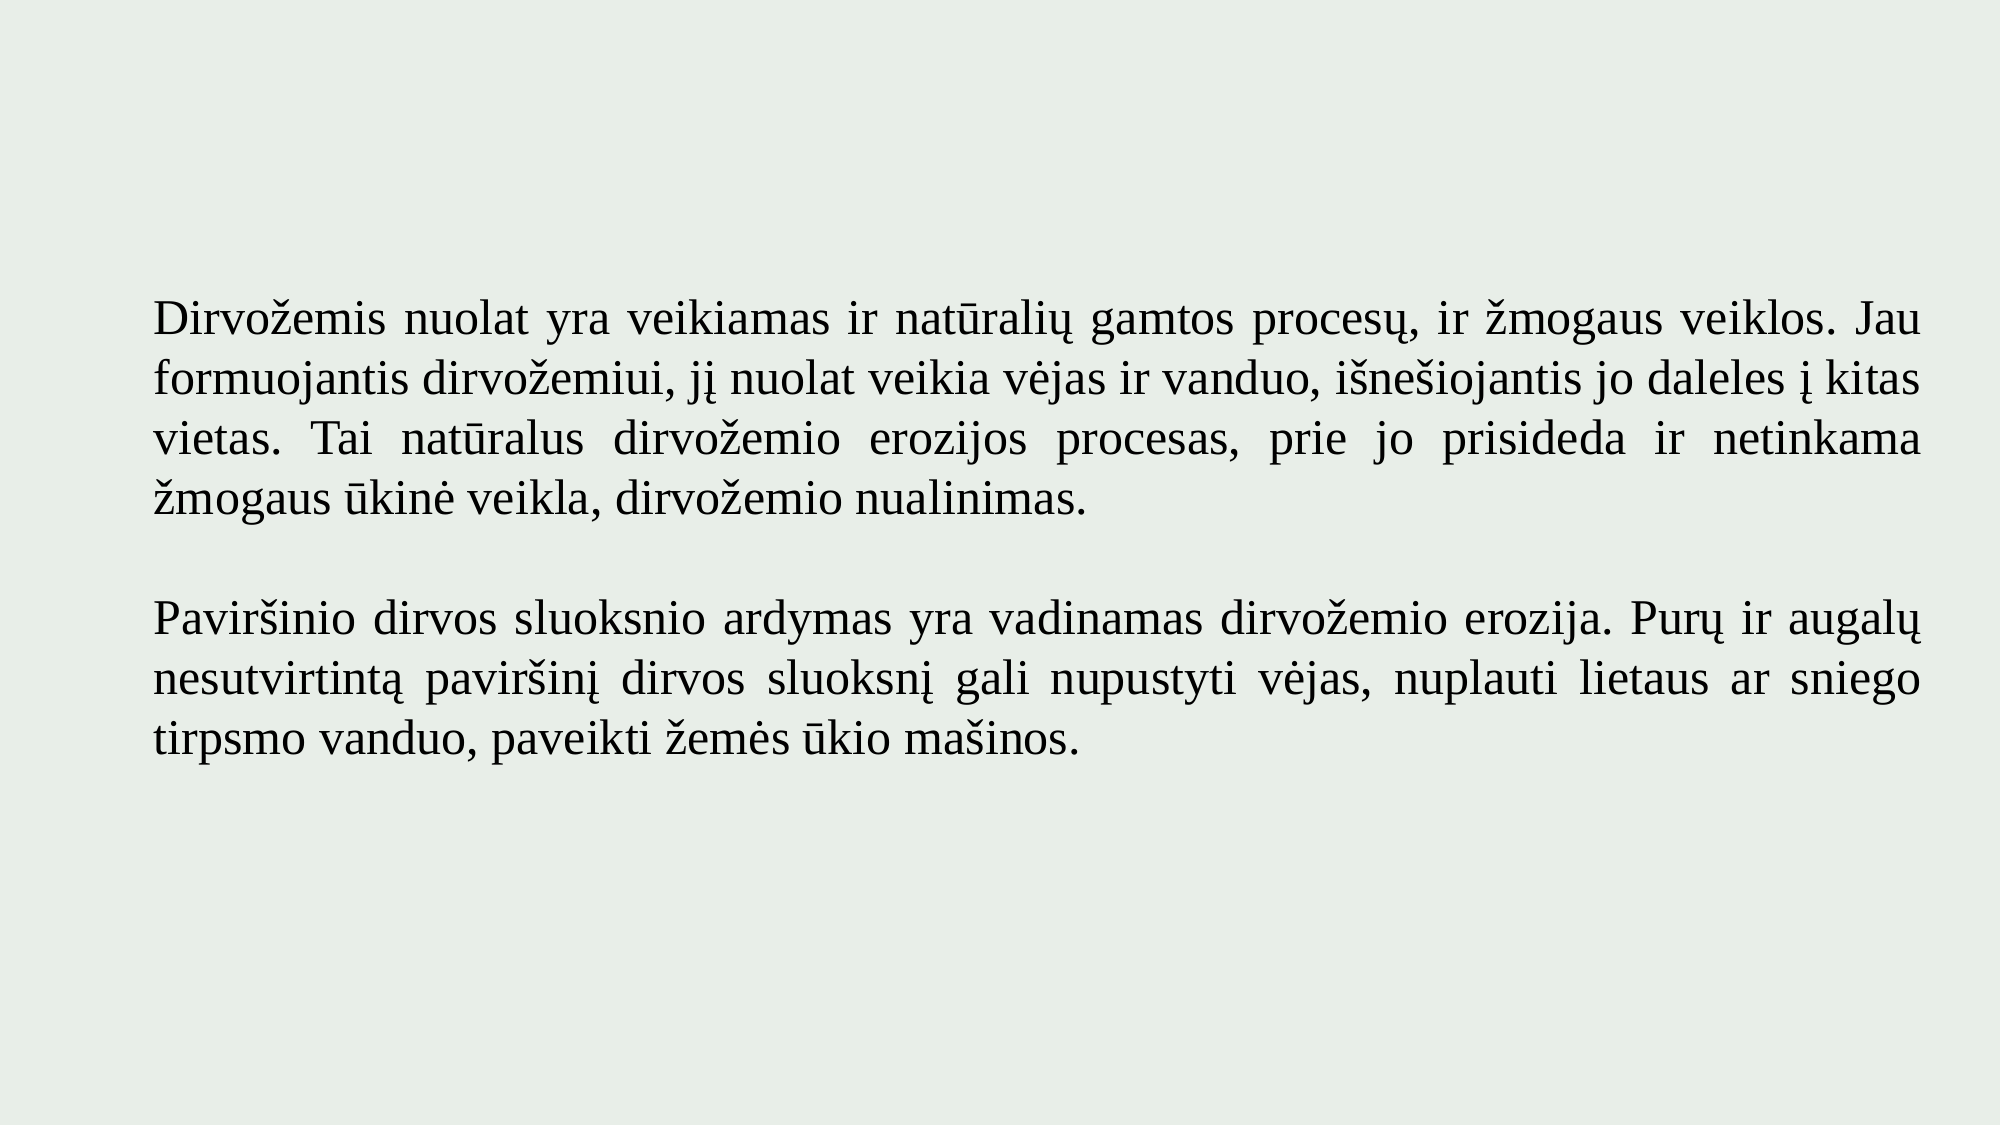

Dirvožemis nuolat yra veikiamas ir natūralių gamtos procesų, ir žmogaus veiklos. Jau formuojantis dirvožemiui, jį nuolat veikia vėjas ir vanduo, išnešiojantis jo daleles į kitas vietas. Tai natūralus dirvožemio erozijos procesas, prie jo prisideda ir netinkama žmogaus ūkinė veikla, dirvožemio nualinimas.
Paviršinio dirvos sluoksnio ardymas yra vadinamas dirvožemio erozija. Purų ir augalų nesutvirtintą paviršinį dirvos sluoksnį gali nupustyti vėjas, nuplauti lietaus ar sniego tirpsmo vanduo, paveikti žemės ūkio mašinos.